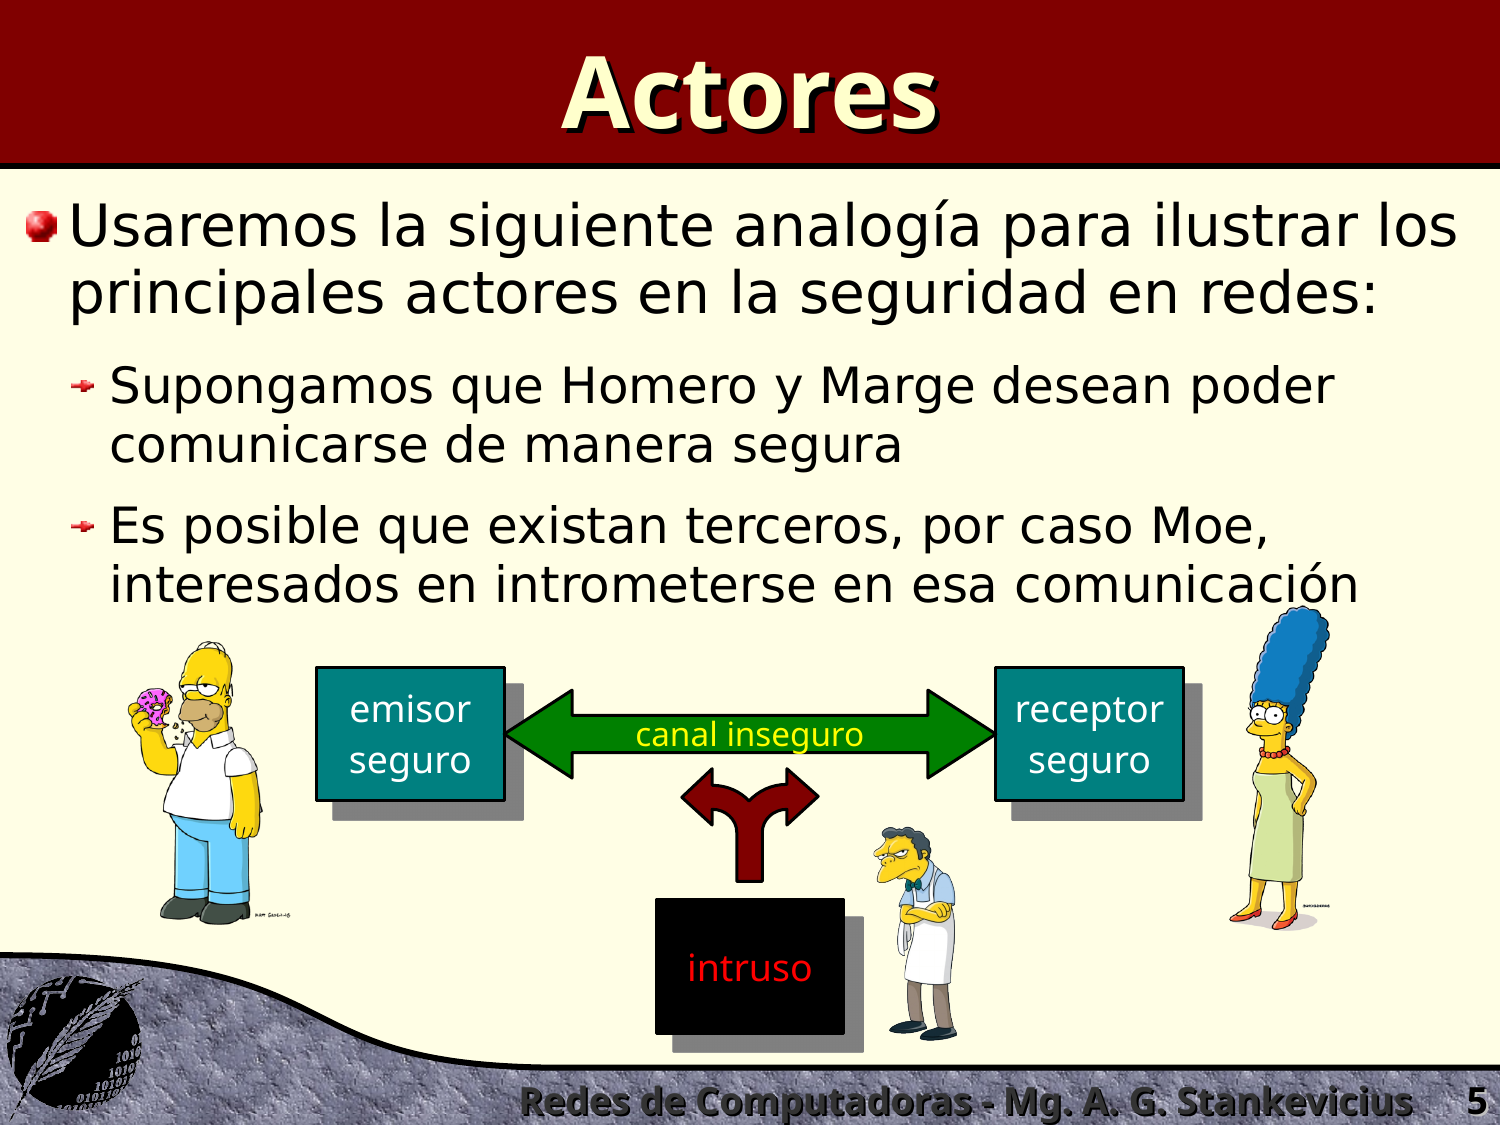

# Actores
Usaremos la siguiente analogía para ilustrar los principales actores en la seguridad en redes:
Supongamos que Homero y Marge desean poder comunicarse de manera segura
Es posible que existan terceros, por caso Moe, interesados en intrometerse en esa comunicación
emisor
seguro
emisor
seguro
receptor
seguro
canal inseguro
intruso
5